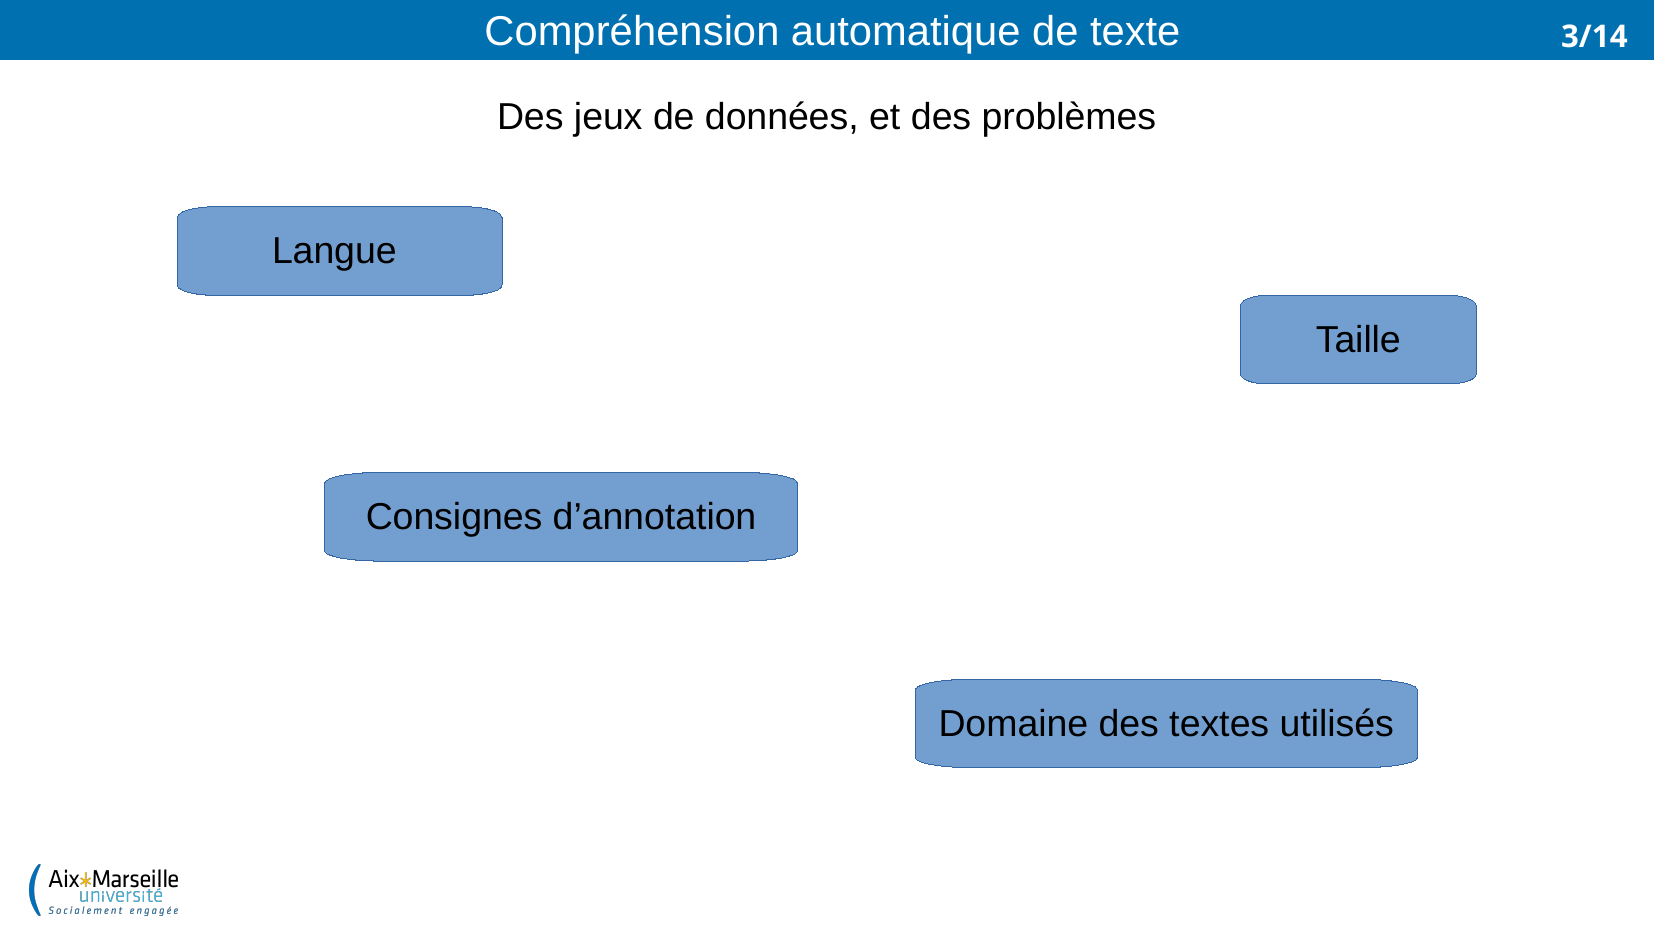

Compréhension automatique de texte
3/14
Des jeux de données, et des problèmes
Langue
Taille
Consignes d’annotation
Domaine des textes utilisés